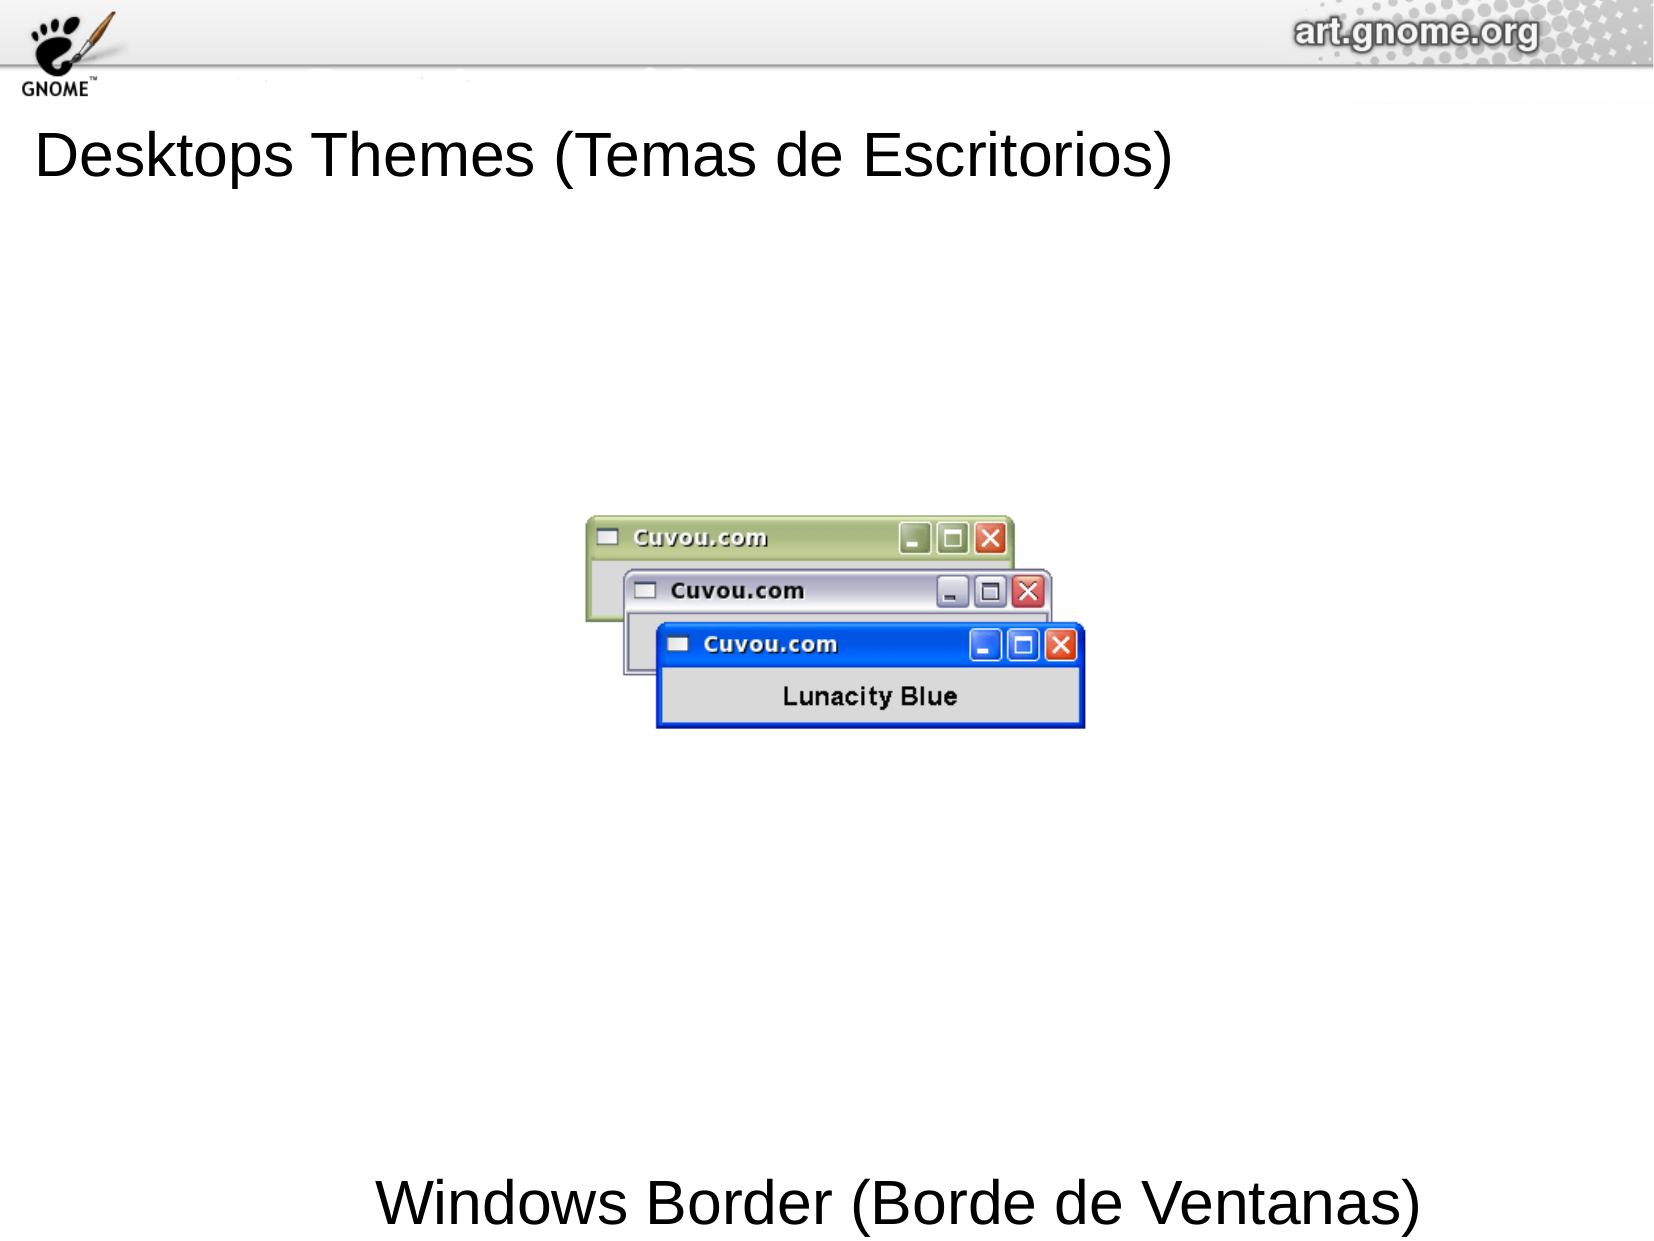

Desktops Themes (Temas de Escritorios)
Windows Border (Borde de Ventanas)